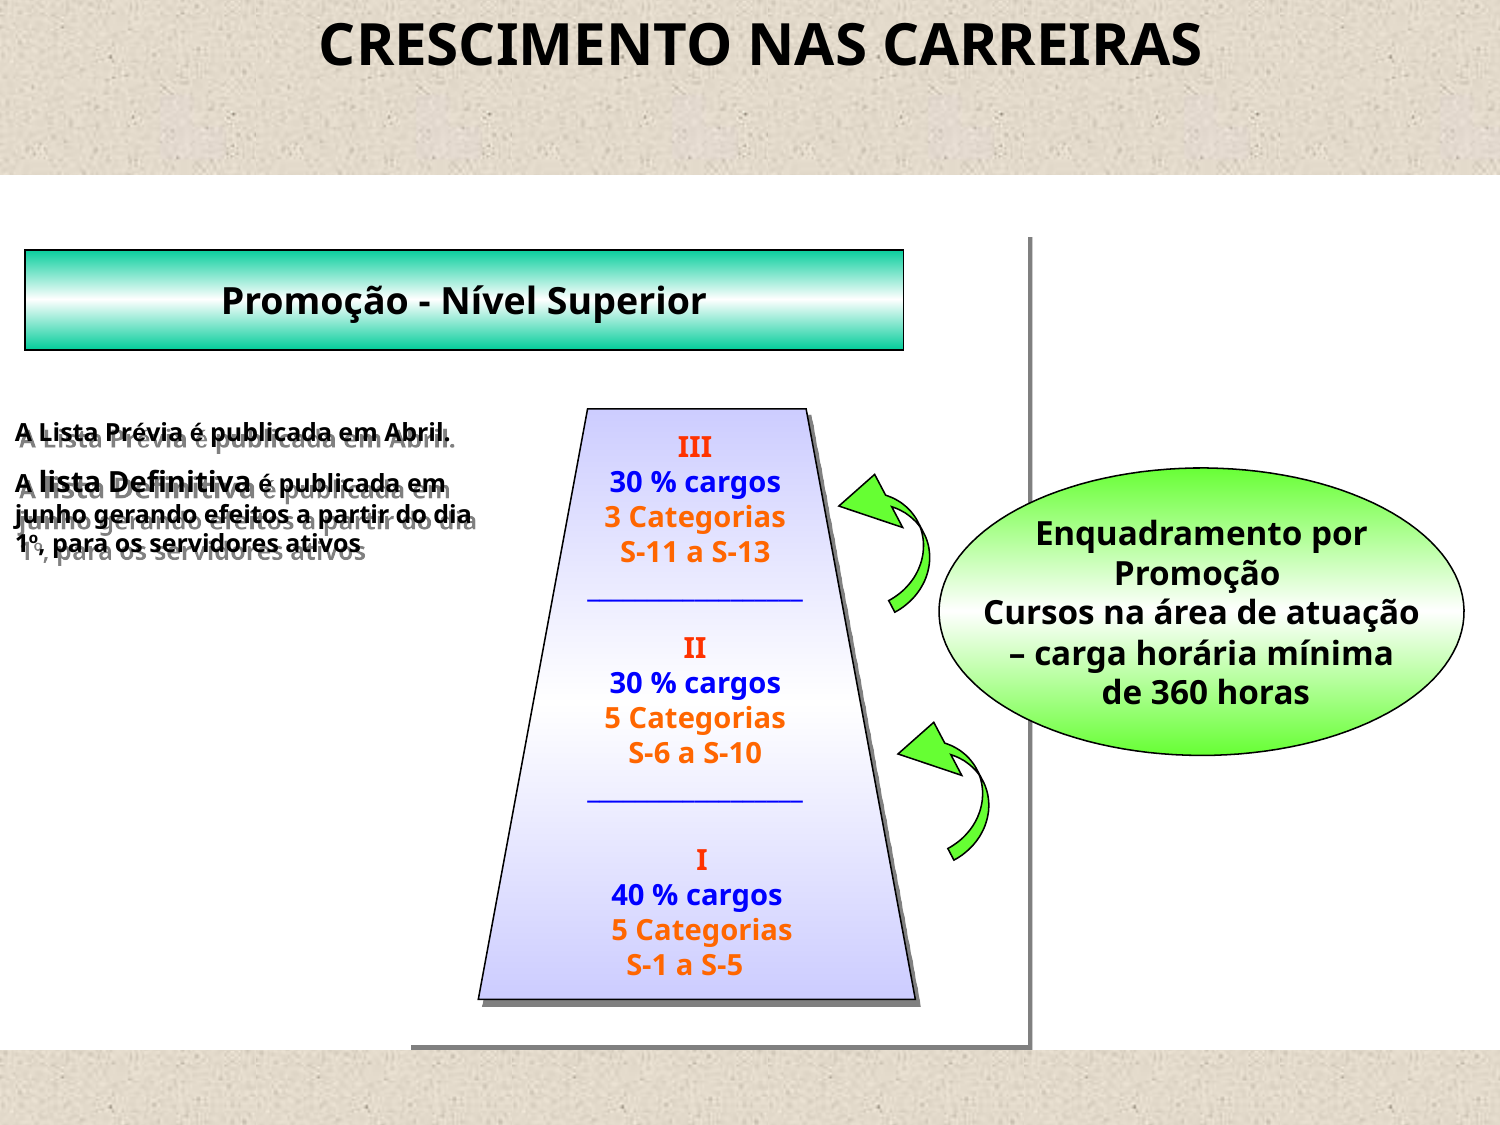

CRESCIMENTO NAS CARREIRAS
Promoção - Nível Superior
A Lista Prévia é publicada em Abril.
A lista Definitiva é publicada em junho gerando efeitos a partir do dia 1º, para os servidores ativos
III
30 % cargos
3 Categorias
S-11 a S-13
__________________
Enquadramento por
Promoção
 Cursos na área de atuação
– carga horária mínima
 de 360 horas
II
30 % cargos
5 Categorias
S-6 a S-10
__________________
I
40 % cargos
5 Categorias
 S-1 a S-5
Departamento de Recursos Humanos - DRH